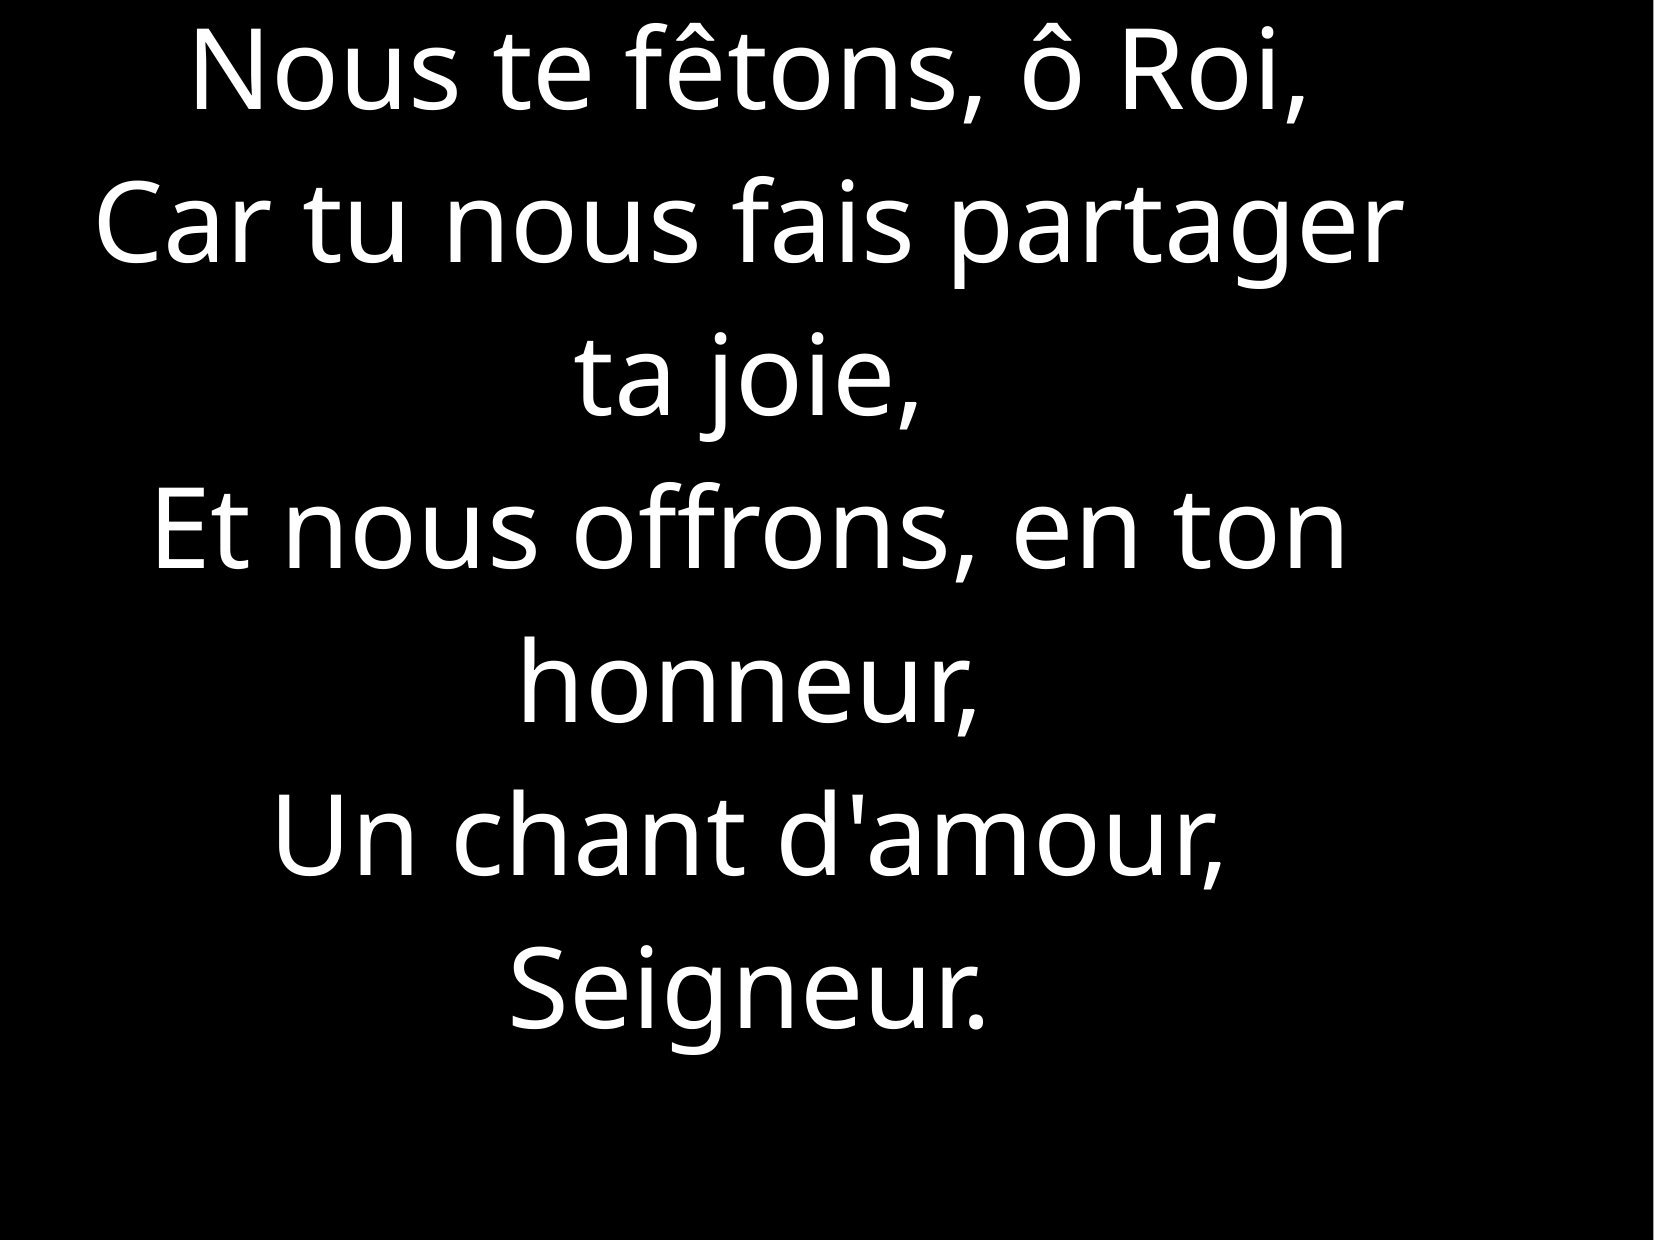

# Nous te fêtons, ô Roi,
Car tu nous fais partager ta joie,
Et nous offrons, en ton honneur,
Un chant d'amour, Seigneur.